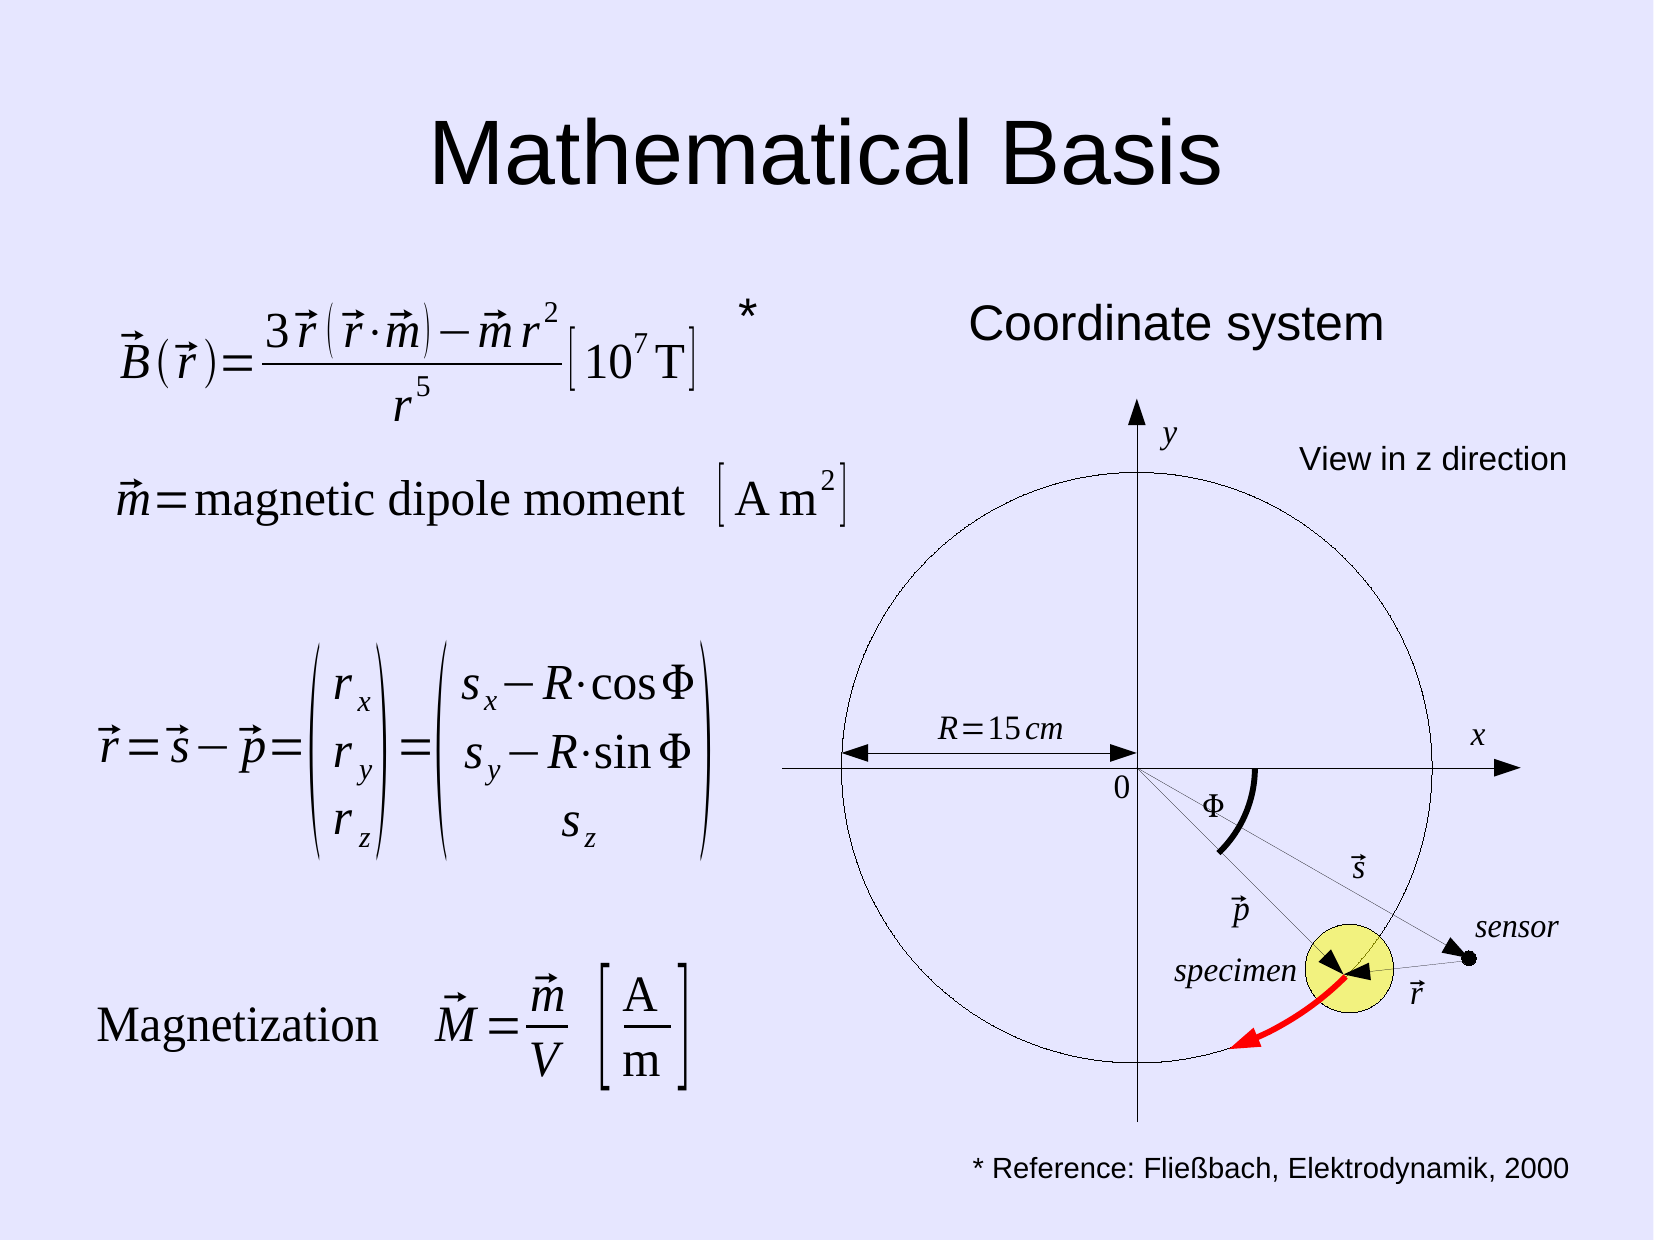

# Mathematical Basis
*
Coordinate system
View in z direction
* Reference: Fließbach, Elektrodynamik, 2000